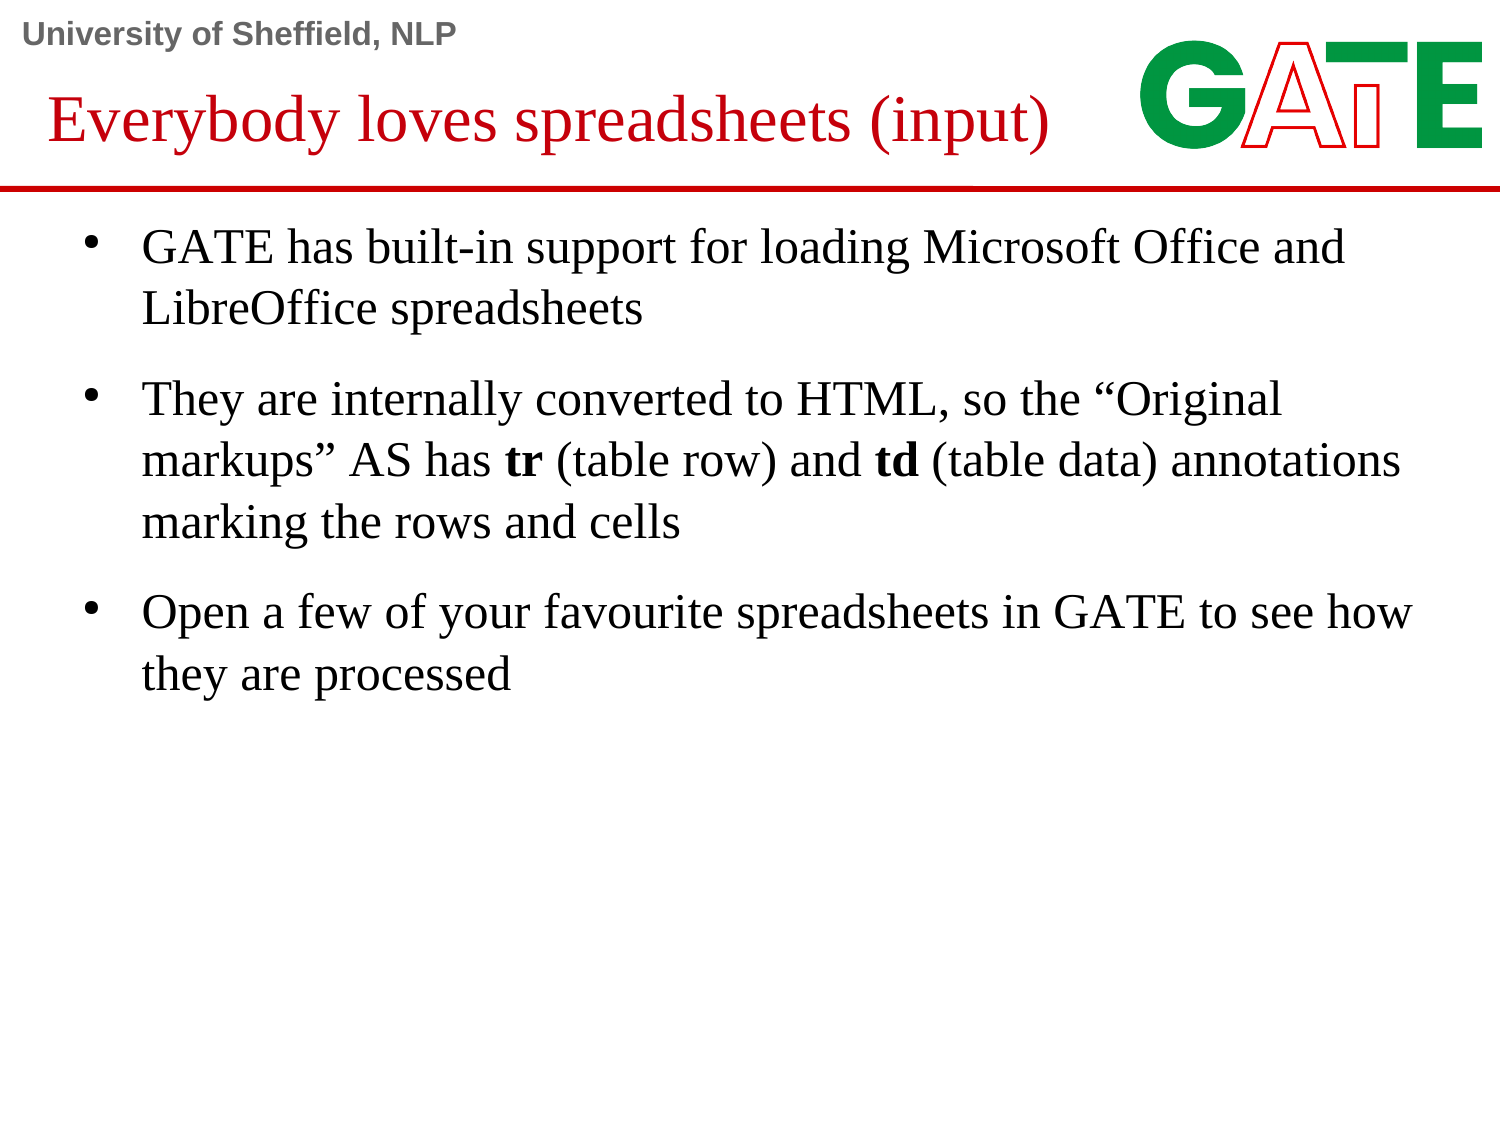

# Everybody loves spreadsheets (input)
GATE has built-in support for loading Microsoft Office and LibreOffice spreadsheets
They are internally converted to HTML, so the “Original markups” AS has tr (table row) and td (table data) annotations marking the rows and cells
Open a few of your favourite spreadsheets in GATE to see how they are processed